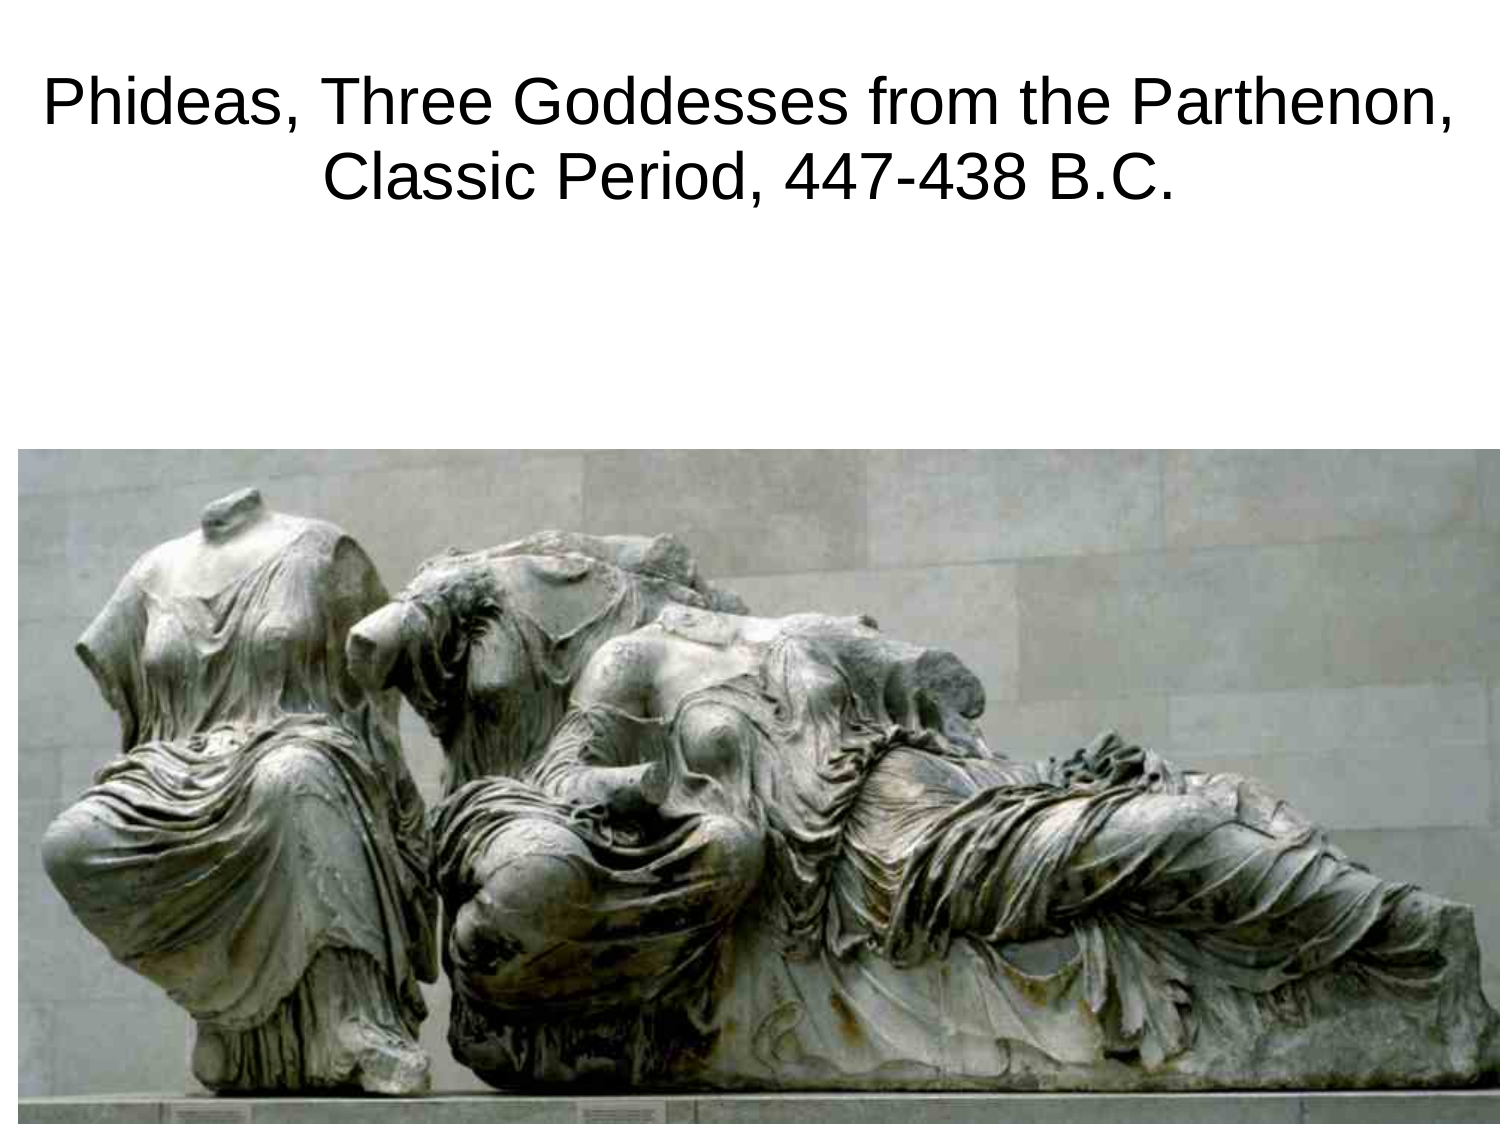

# Phideas, Three Goddesses from the Parthenon, Classic Period, 447-438 B.C.